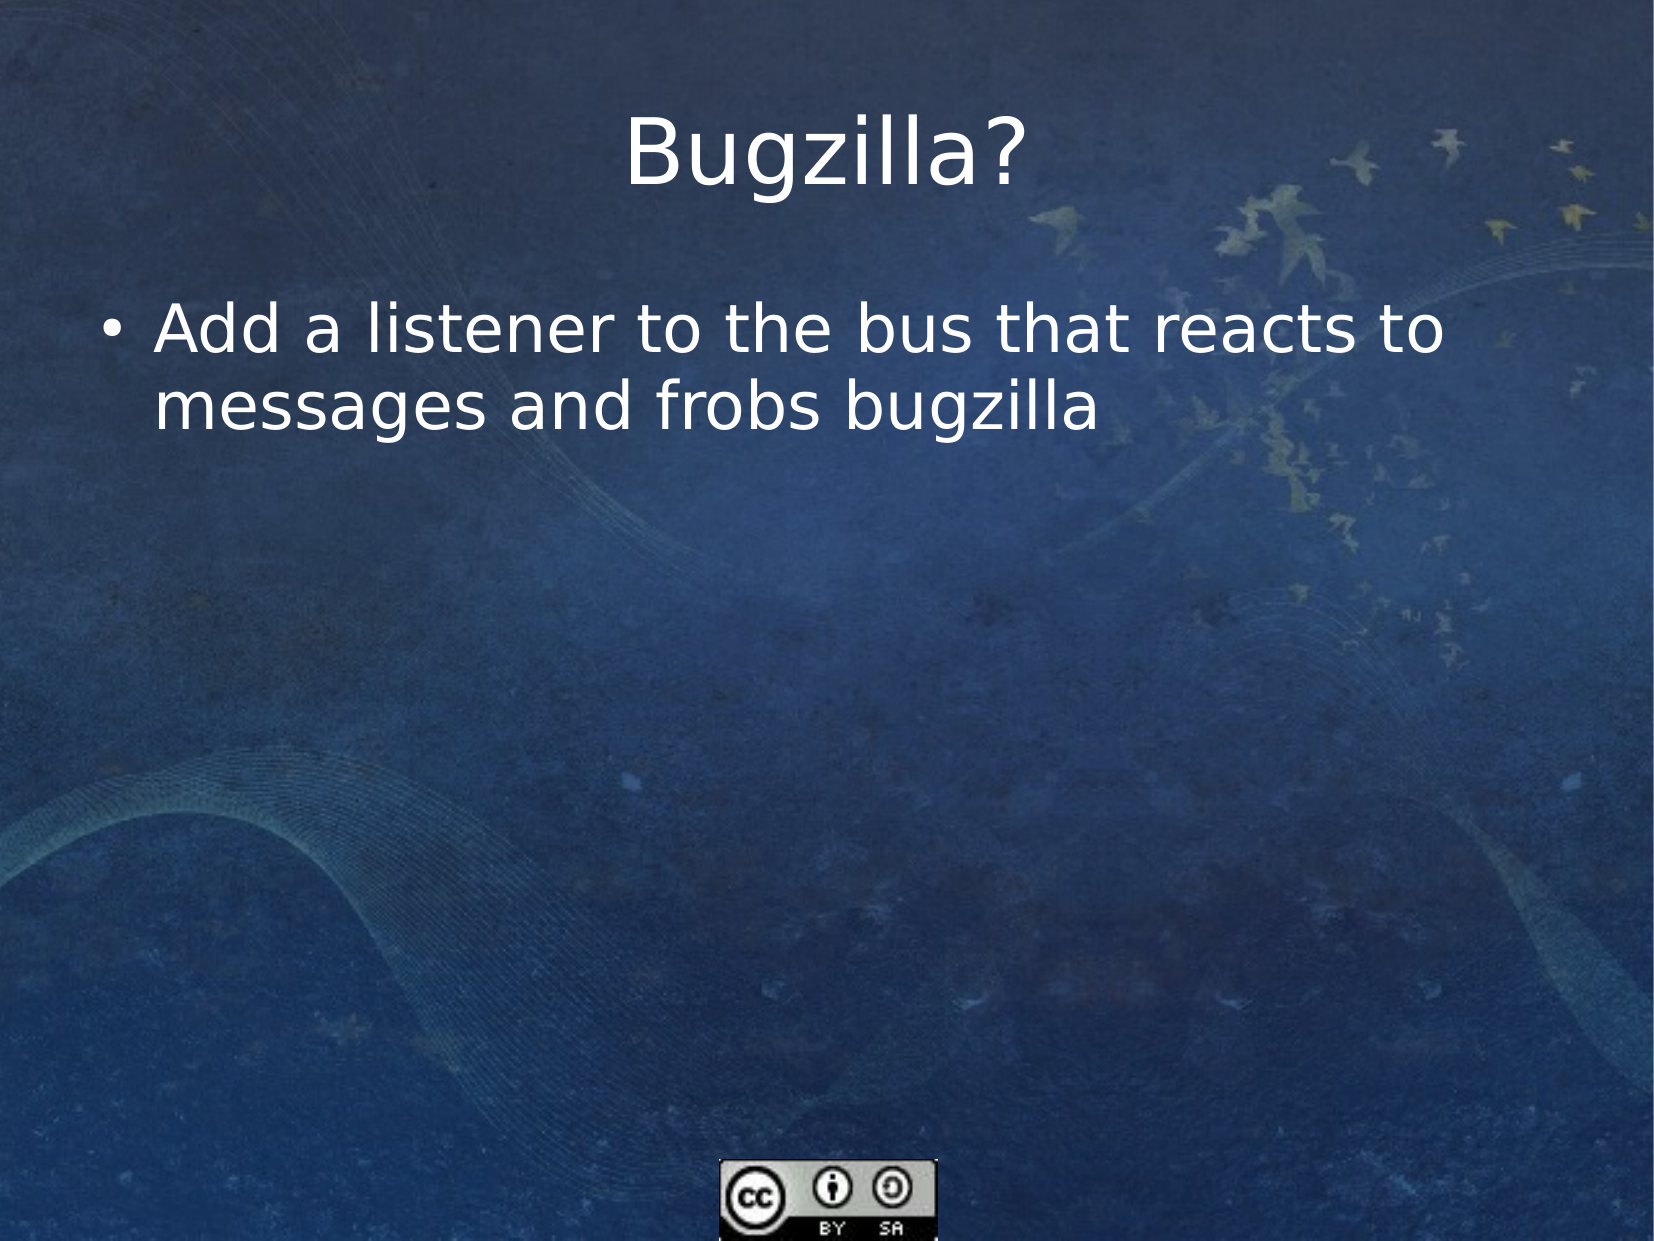

# Bugzilla?
Add a listener to the bus that reacts to messages and frobs bugzilla